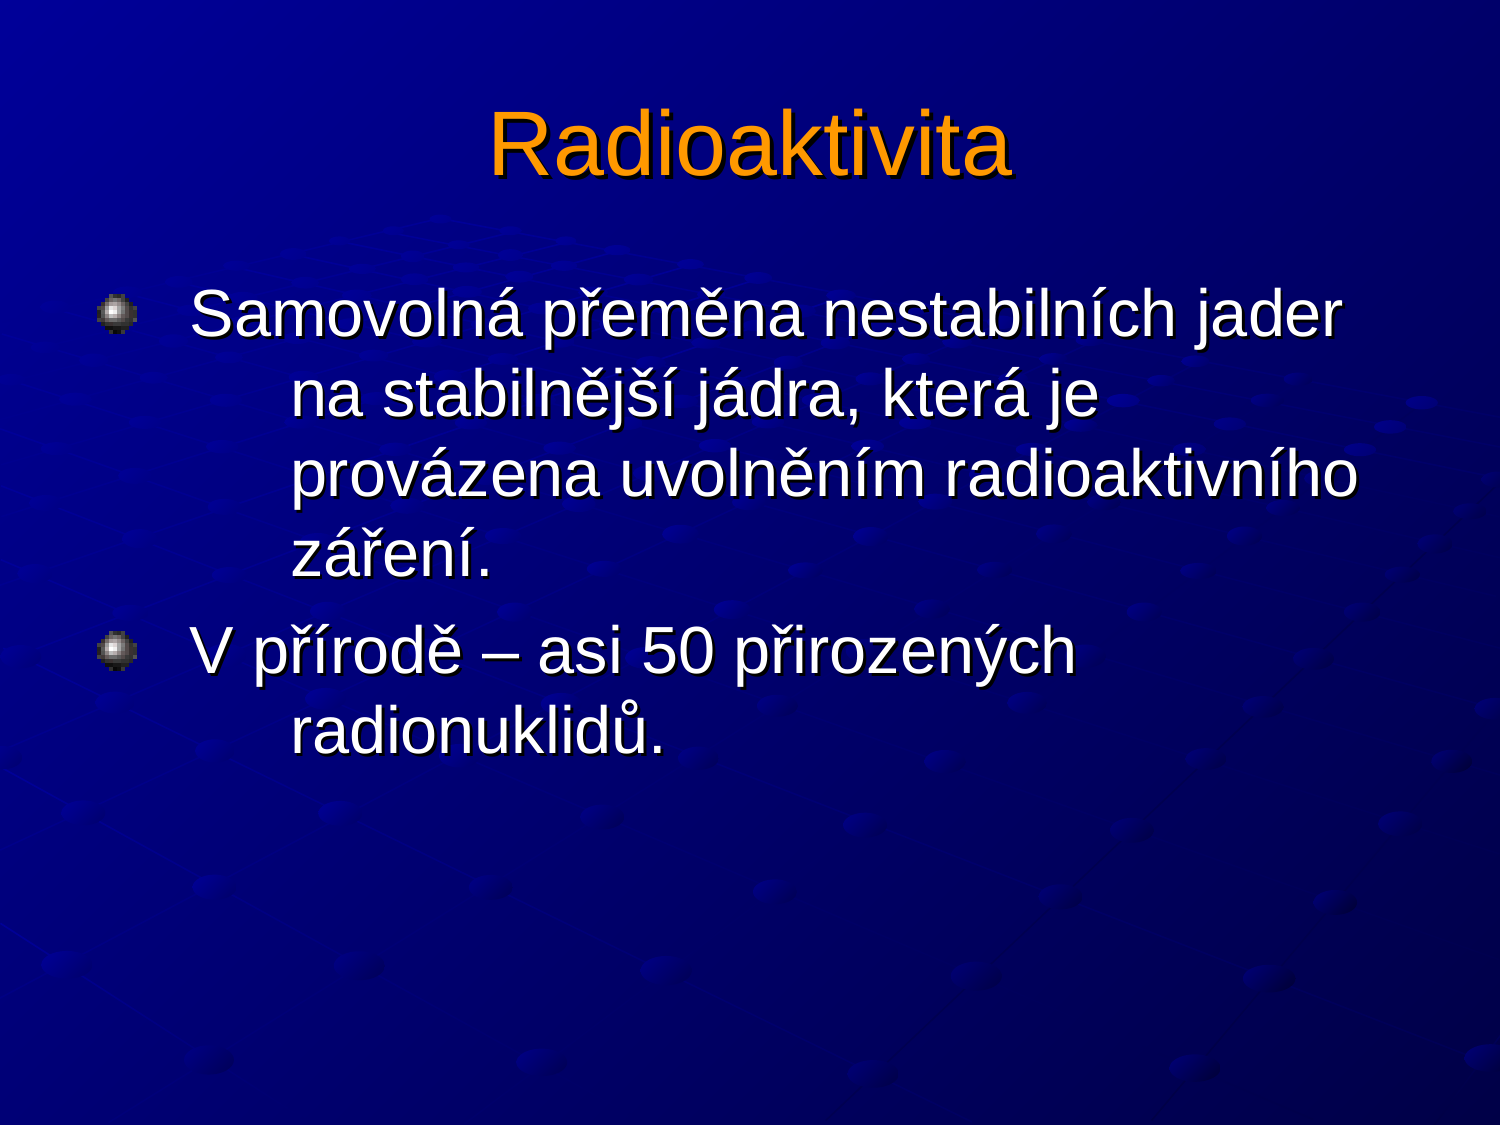

# Radioaktivita
Samovolná přeměna nestabilních jader na stabilnější jádra, která je provázena uvolněním radioaktivního záření.
V přírodě – asi 50 přirozených radionuklidů.